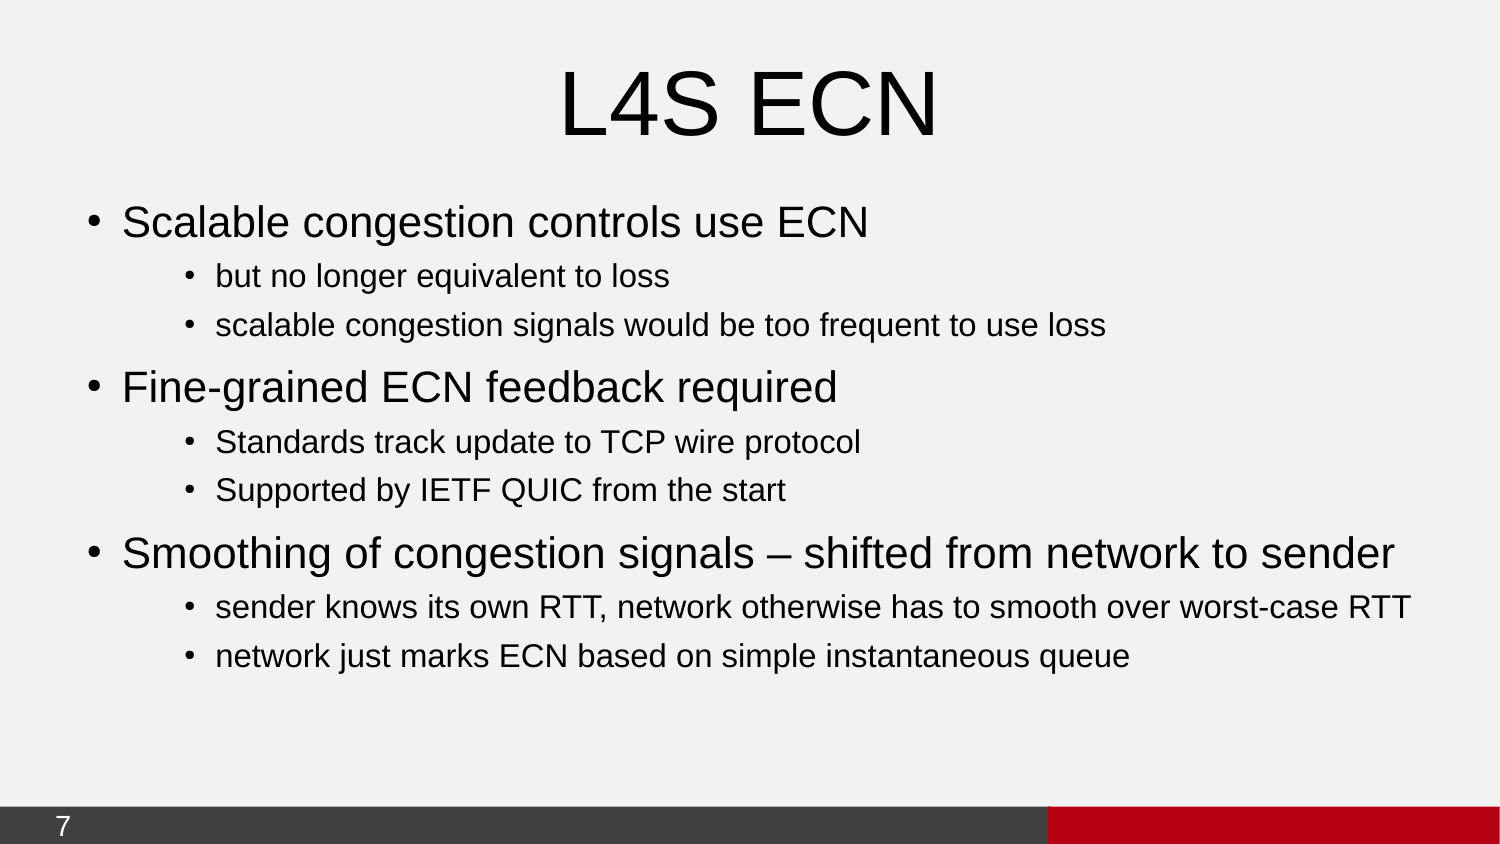

# L4S ECN
Scalable congestion controls use ECN
but no longer equivalent to loss
scalable congestion signals would be too frequent to use loss
Fine-grained ECN feedback required
Standards track update to TCP wire protocol
Supported by IETF QUIC from the start
Smoothing of congestion signals – shifted from network to sender
sender knows its own RTT, network otherwise has to smooth over worst-case RTT
network just marks ECN based on simple instantaneous queue
7